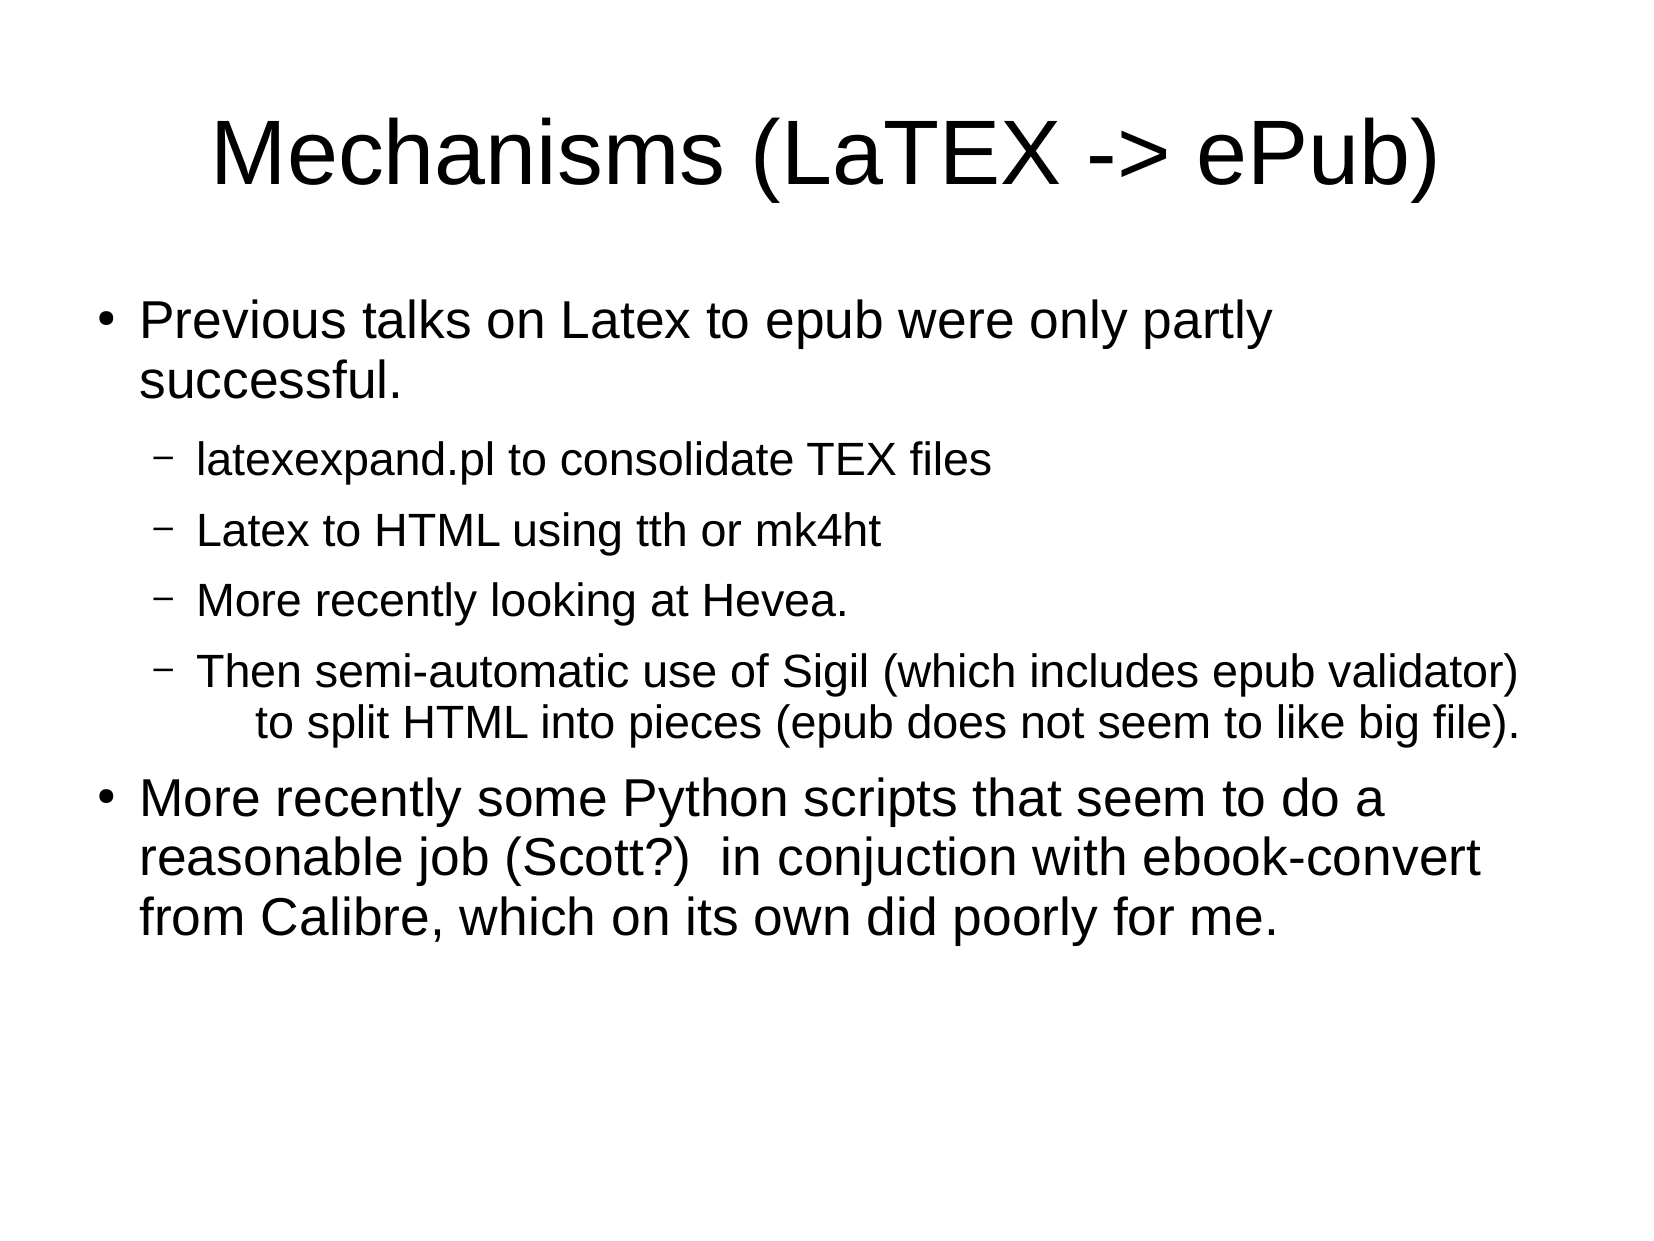

# Mechanisms (LaTEX -> ePub)
Previous talks on Latex to epub were only partly successful.
latexexpand.pl to consolidate TEX files
Latex to HTML using tth or mk4ht
More recently looking at Hevea.
Then semi-automatic use of Sigil (which includes epub validator)	to split HTML into pieces (epub does not seem to like big file).
More recently some Python scripts that seem to do a reasonable job (Scott?) in conjuction with ebook-convert from Calibre, which on its own did poorly for me.